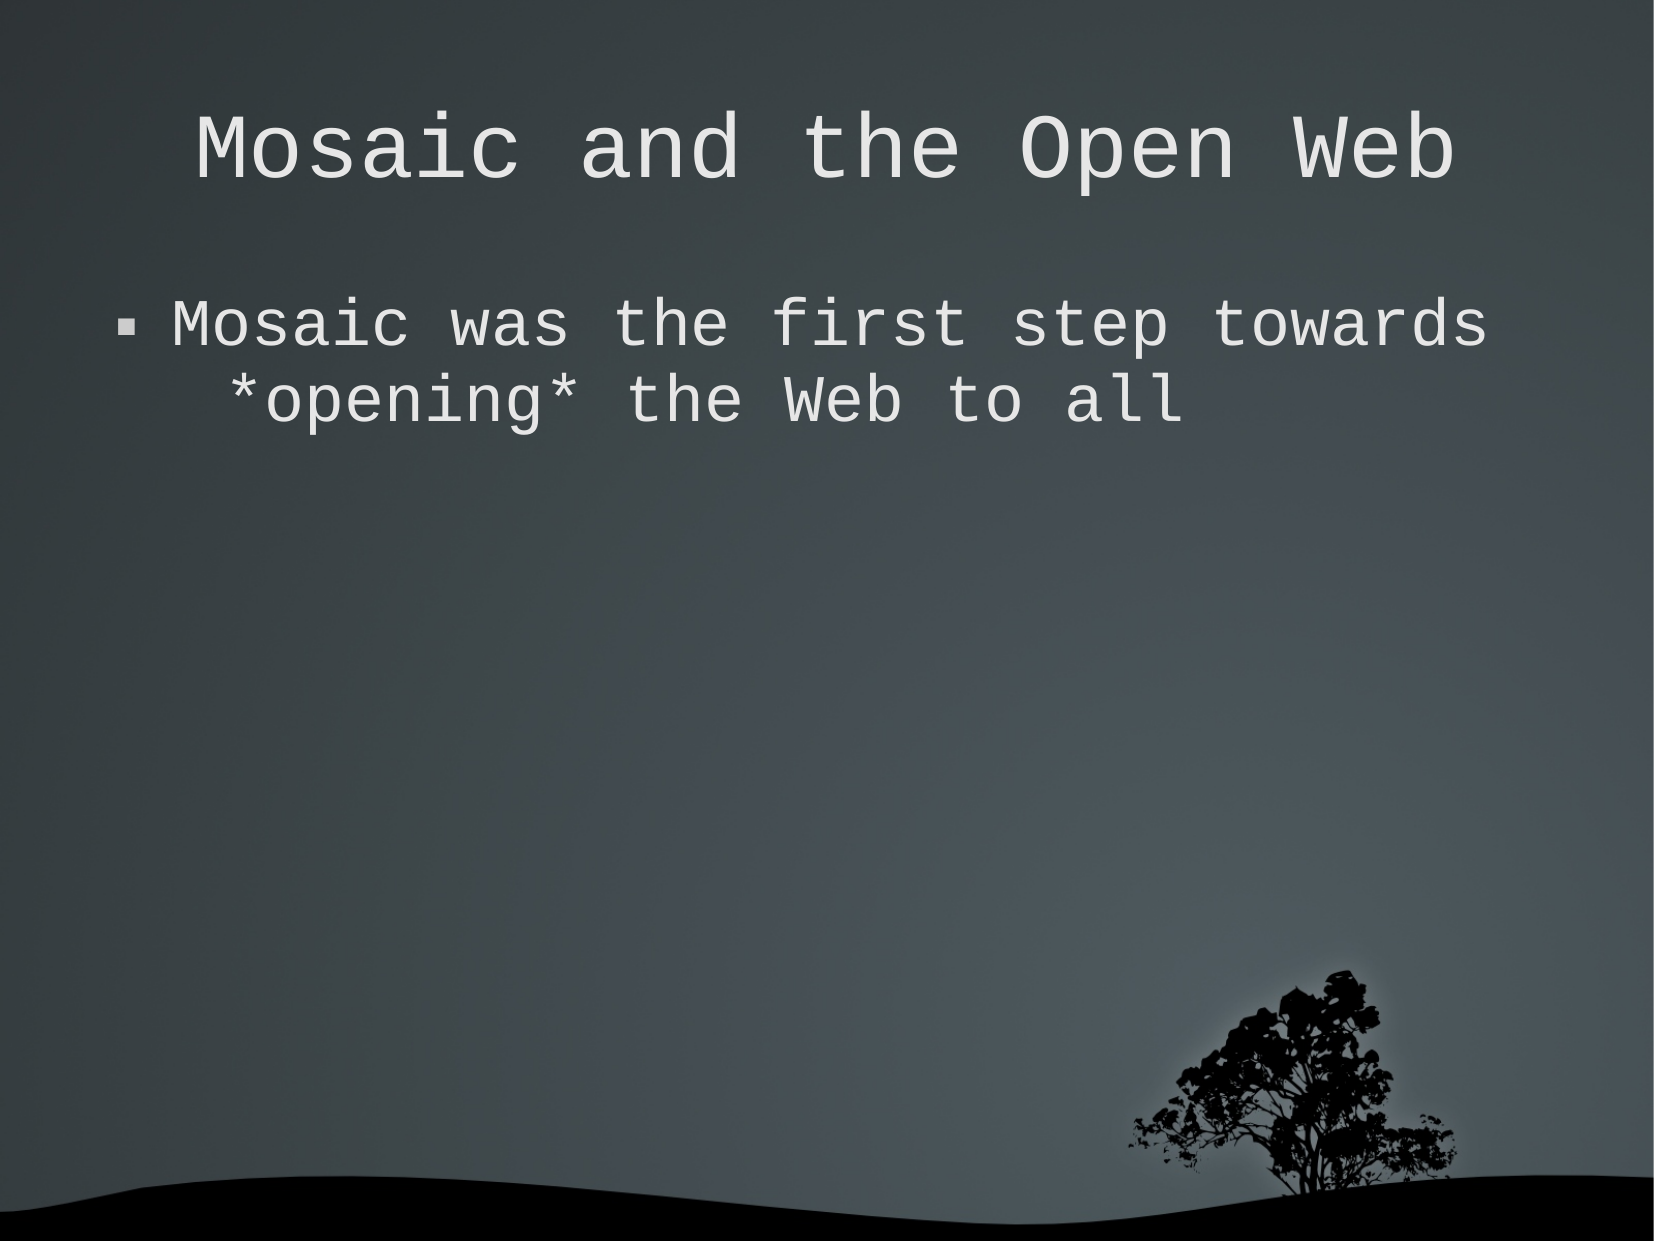

# Mosaic and the Open Web
Mosaic was the first step towards *opening* the Web to all